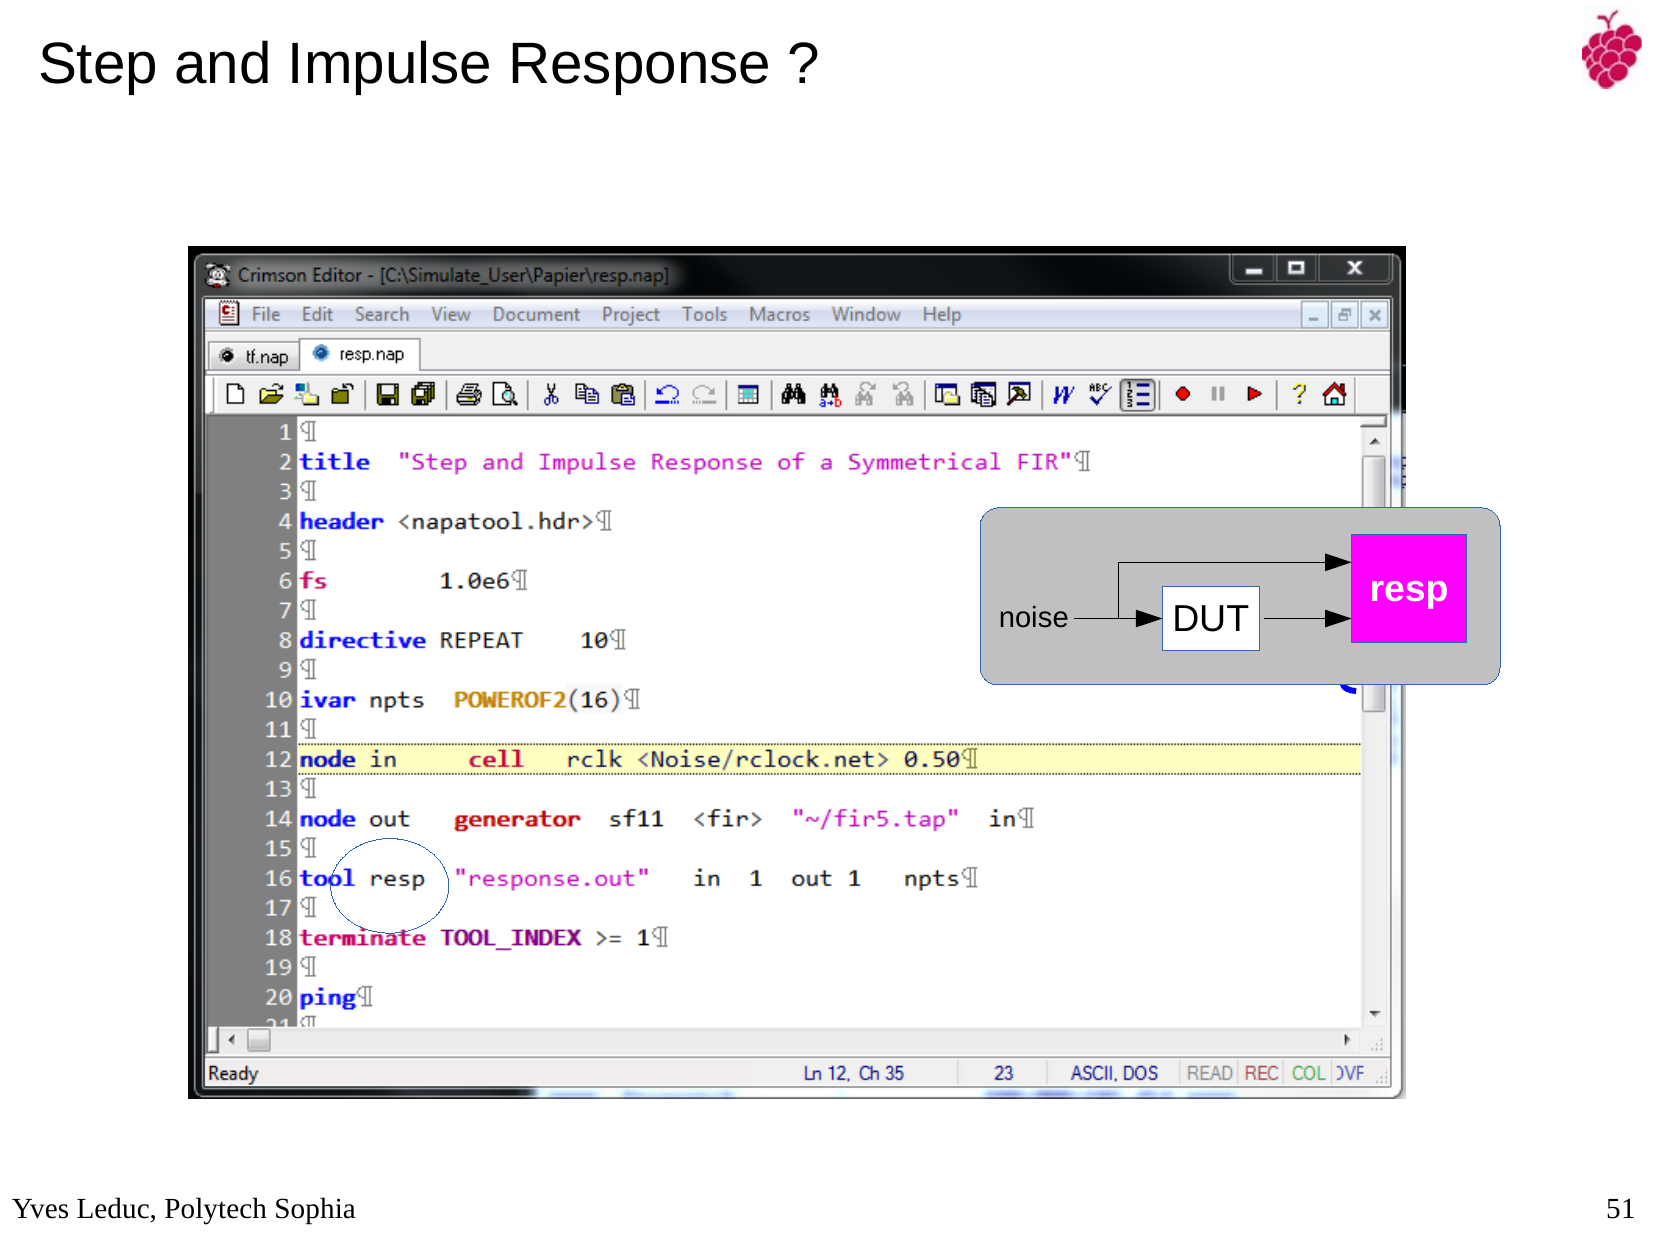

Step and Impulse Response ?
resp
DUT
noise
20 FFTs, 1 IFFT
Yves Leduc, Polytech Sophia
51